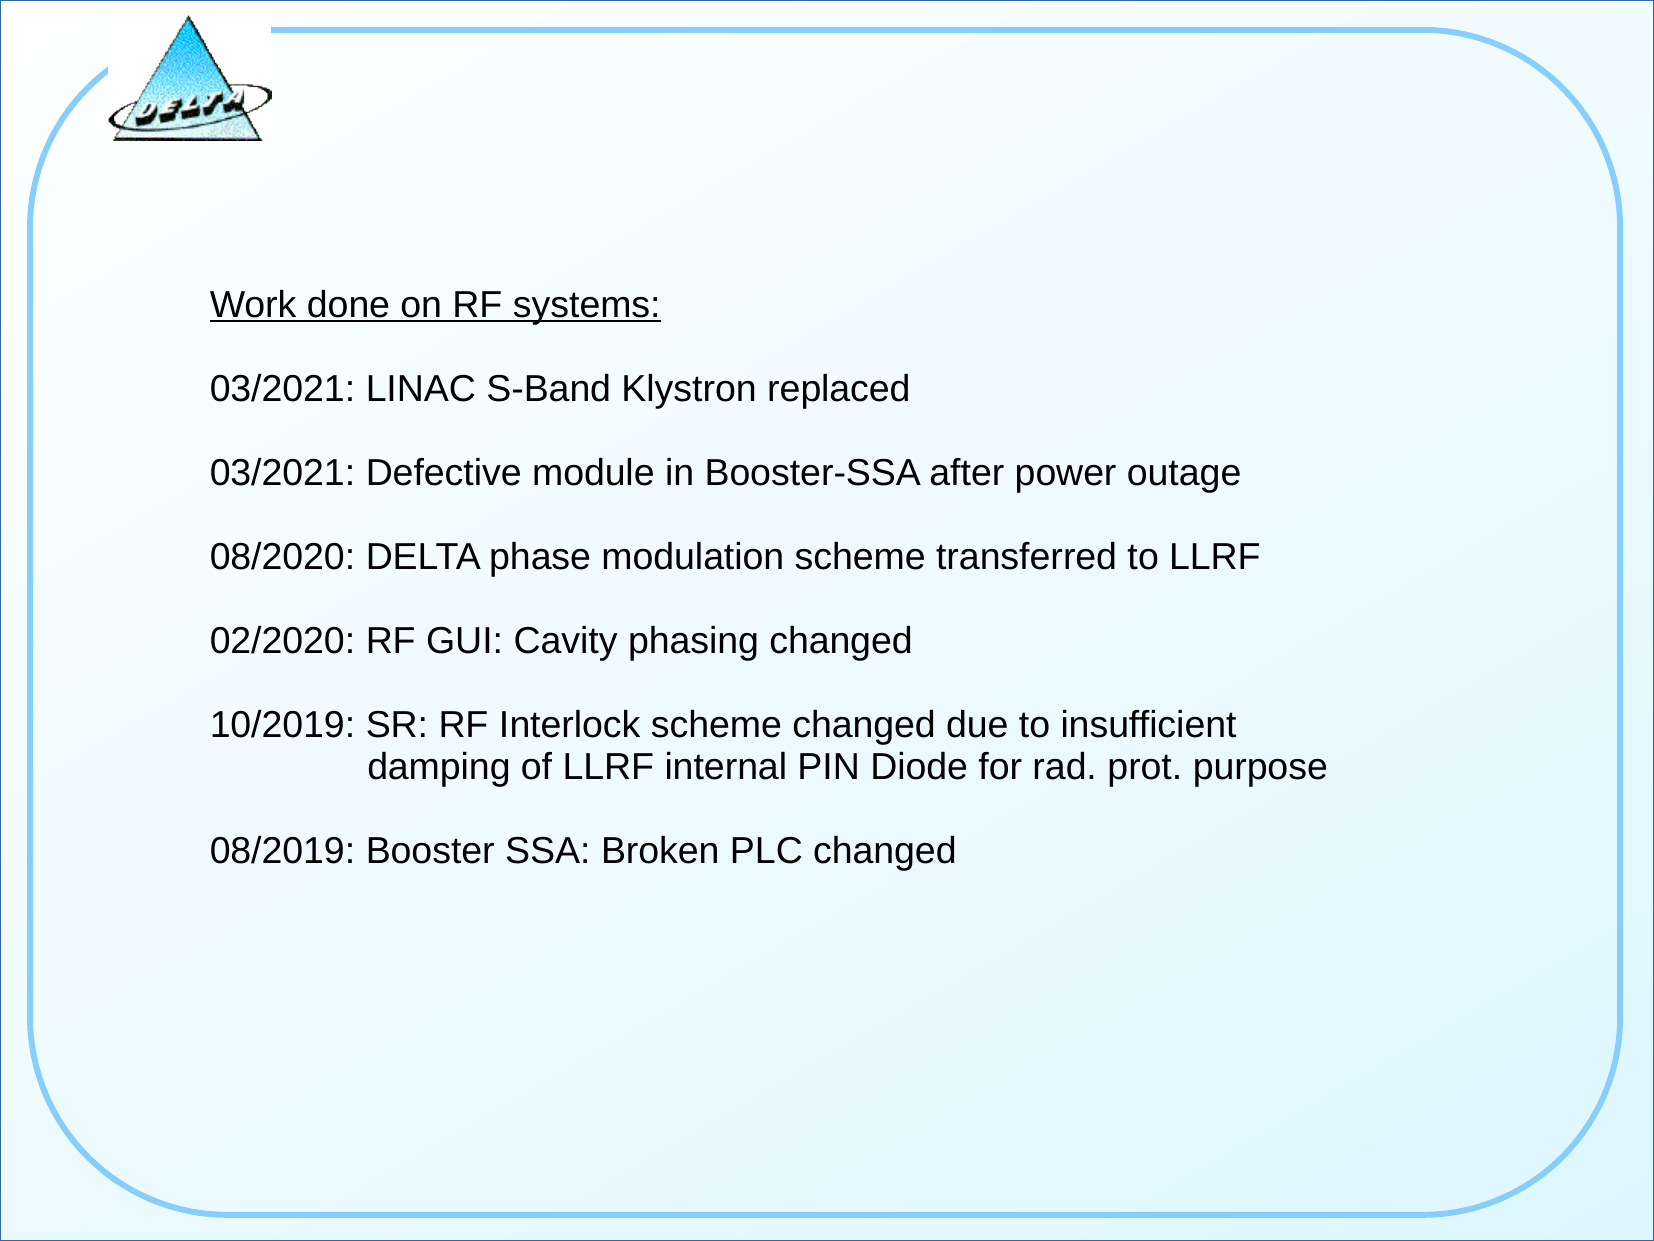

Work done on RF systems:
03/2021: LINAC S-Band Klystron replaced
03/2021: Defective module in Booster-SSA after power outage
08/2020: DELTA phase modulation scheme transferred to LLRF
02/2020: RF GUI: Cavity phasing changed
10/2019: SR: RF Interlock scheme changed due to insufficient
 damping of LLRF internal PIN Diode for rad. prot. purpose
08/2019: Booster SSA: Broken PLC changed